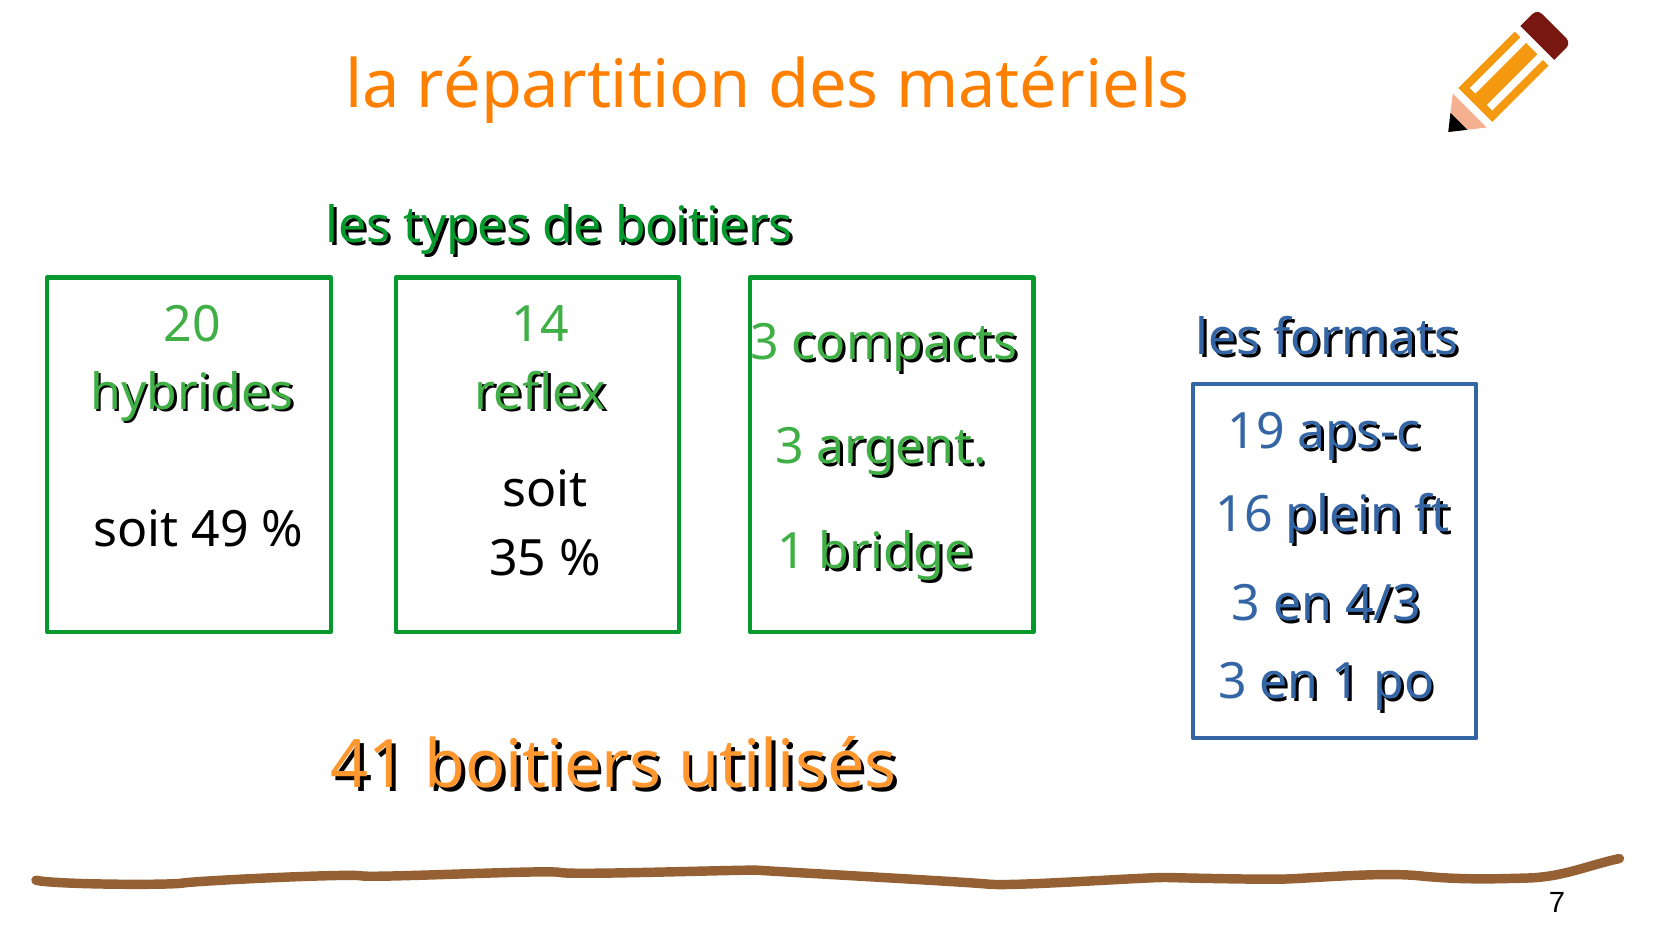

# la répartition des matériels
 les types de boitiers
 les formats
 3 compacts
20 hybrides
 14 reflex
 3 argent.
 19 aps-c
 soit 35 %
 soit 49 %
 16 plein ft
 1 bridge
 3 en 4/3
 3 en 1 po
41 boitiers utilisés
7